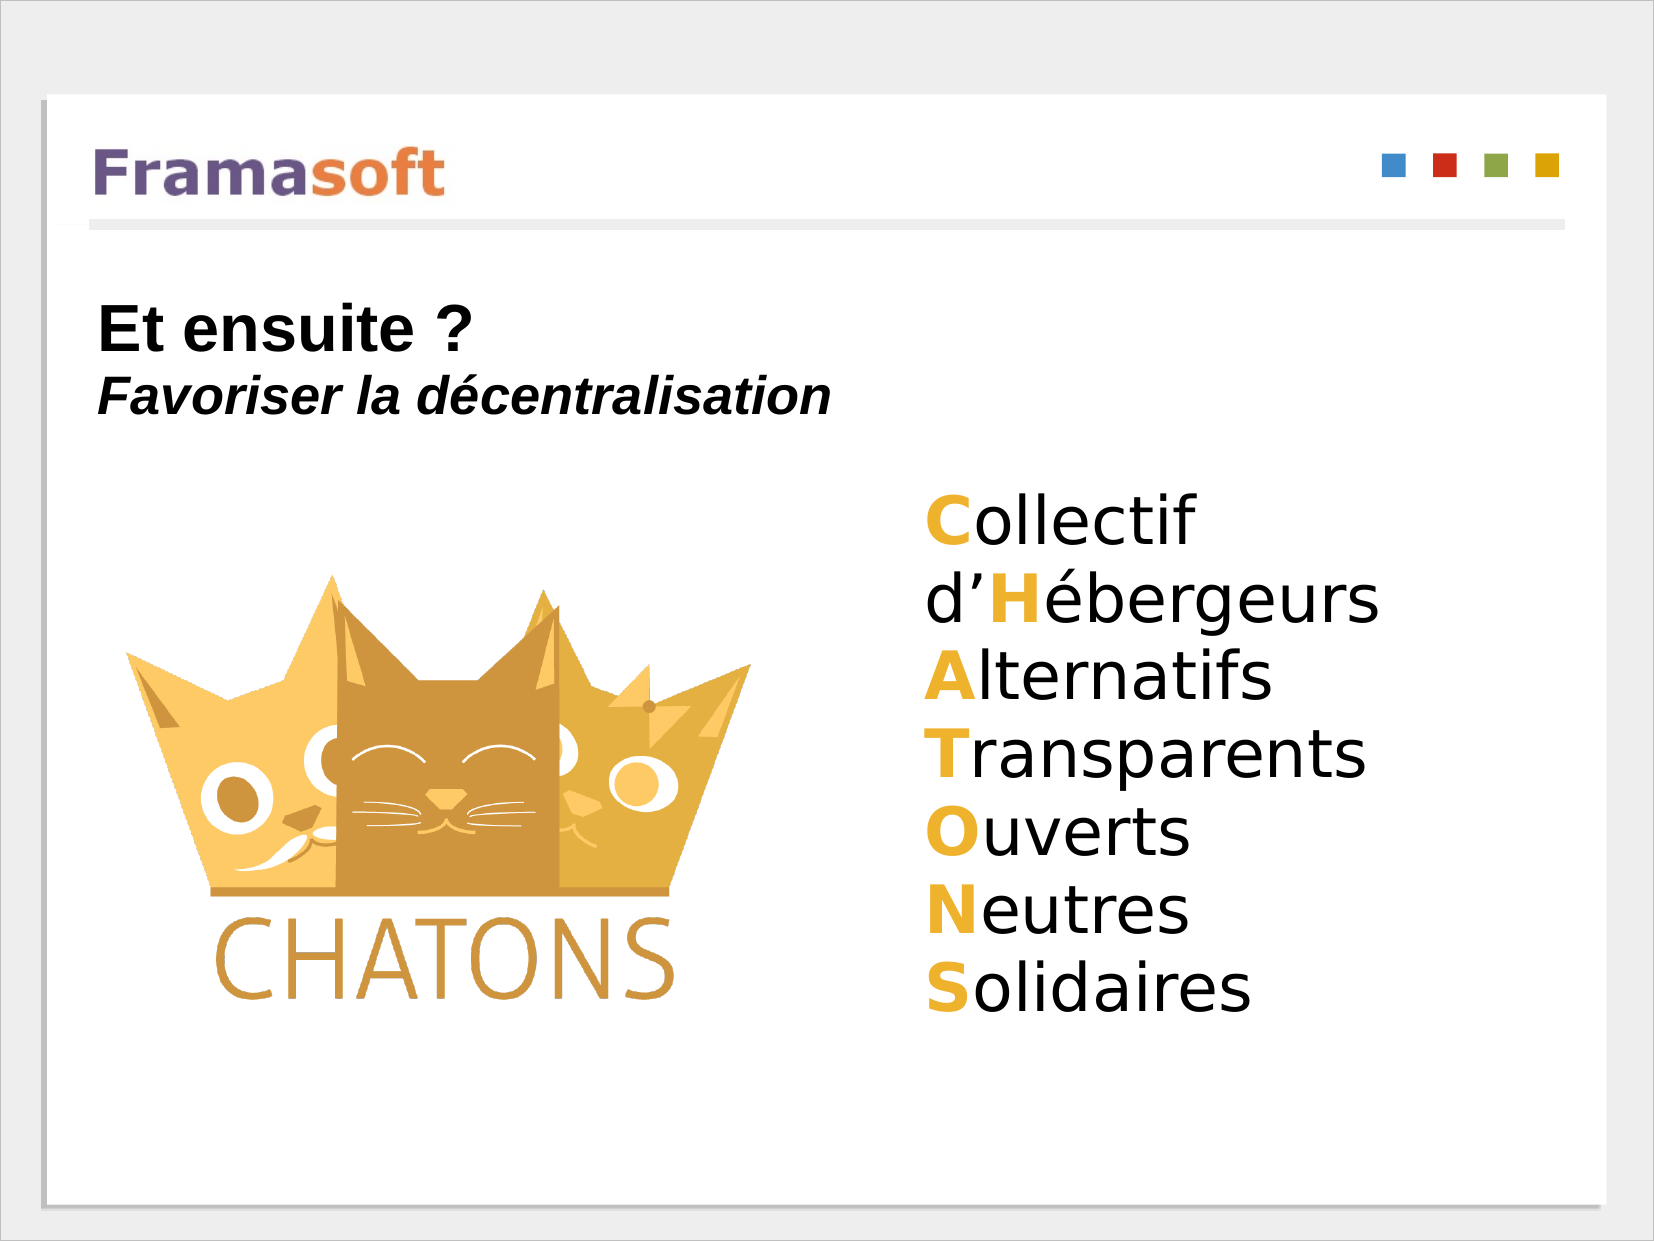

Et ensuite ?
Favoriser la décentralisation
Collectif
d’Hébergeurs
Alternatifs
Transparents
Ouverts
Neutres
Solidaires